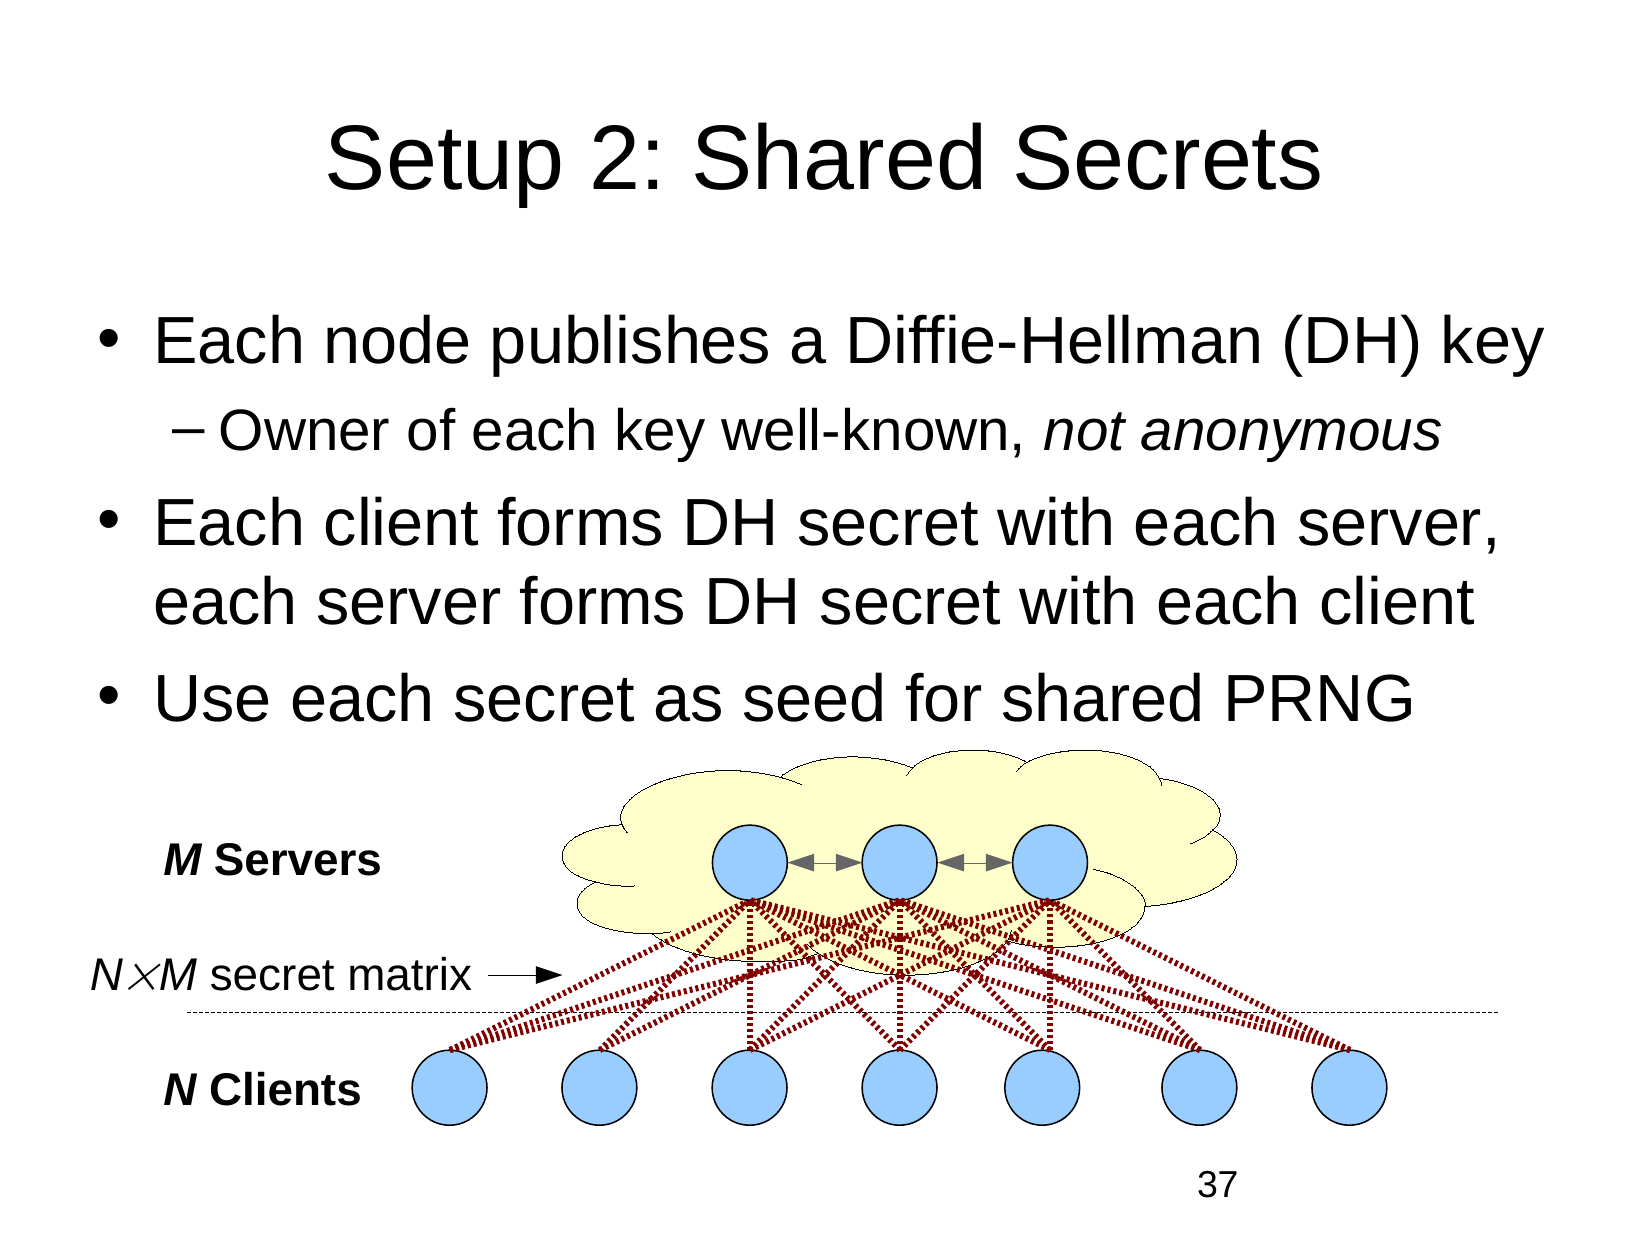

# Setup 2: Shared Secrets
Each node publishes a Diffie-Hellman (DH) key
Owner of each key well-known, not anonymous
Each client forms DH secret with each server,
each server forms DH secret with each client
Use each secret as seed for shared PRNG
M Servers
N×M secret matrix
N Clients
37